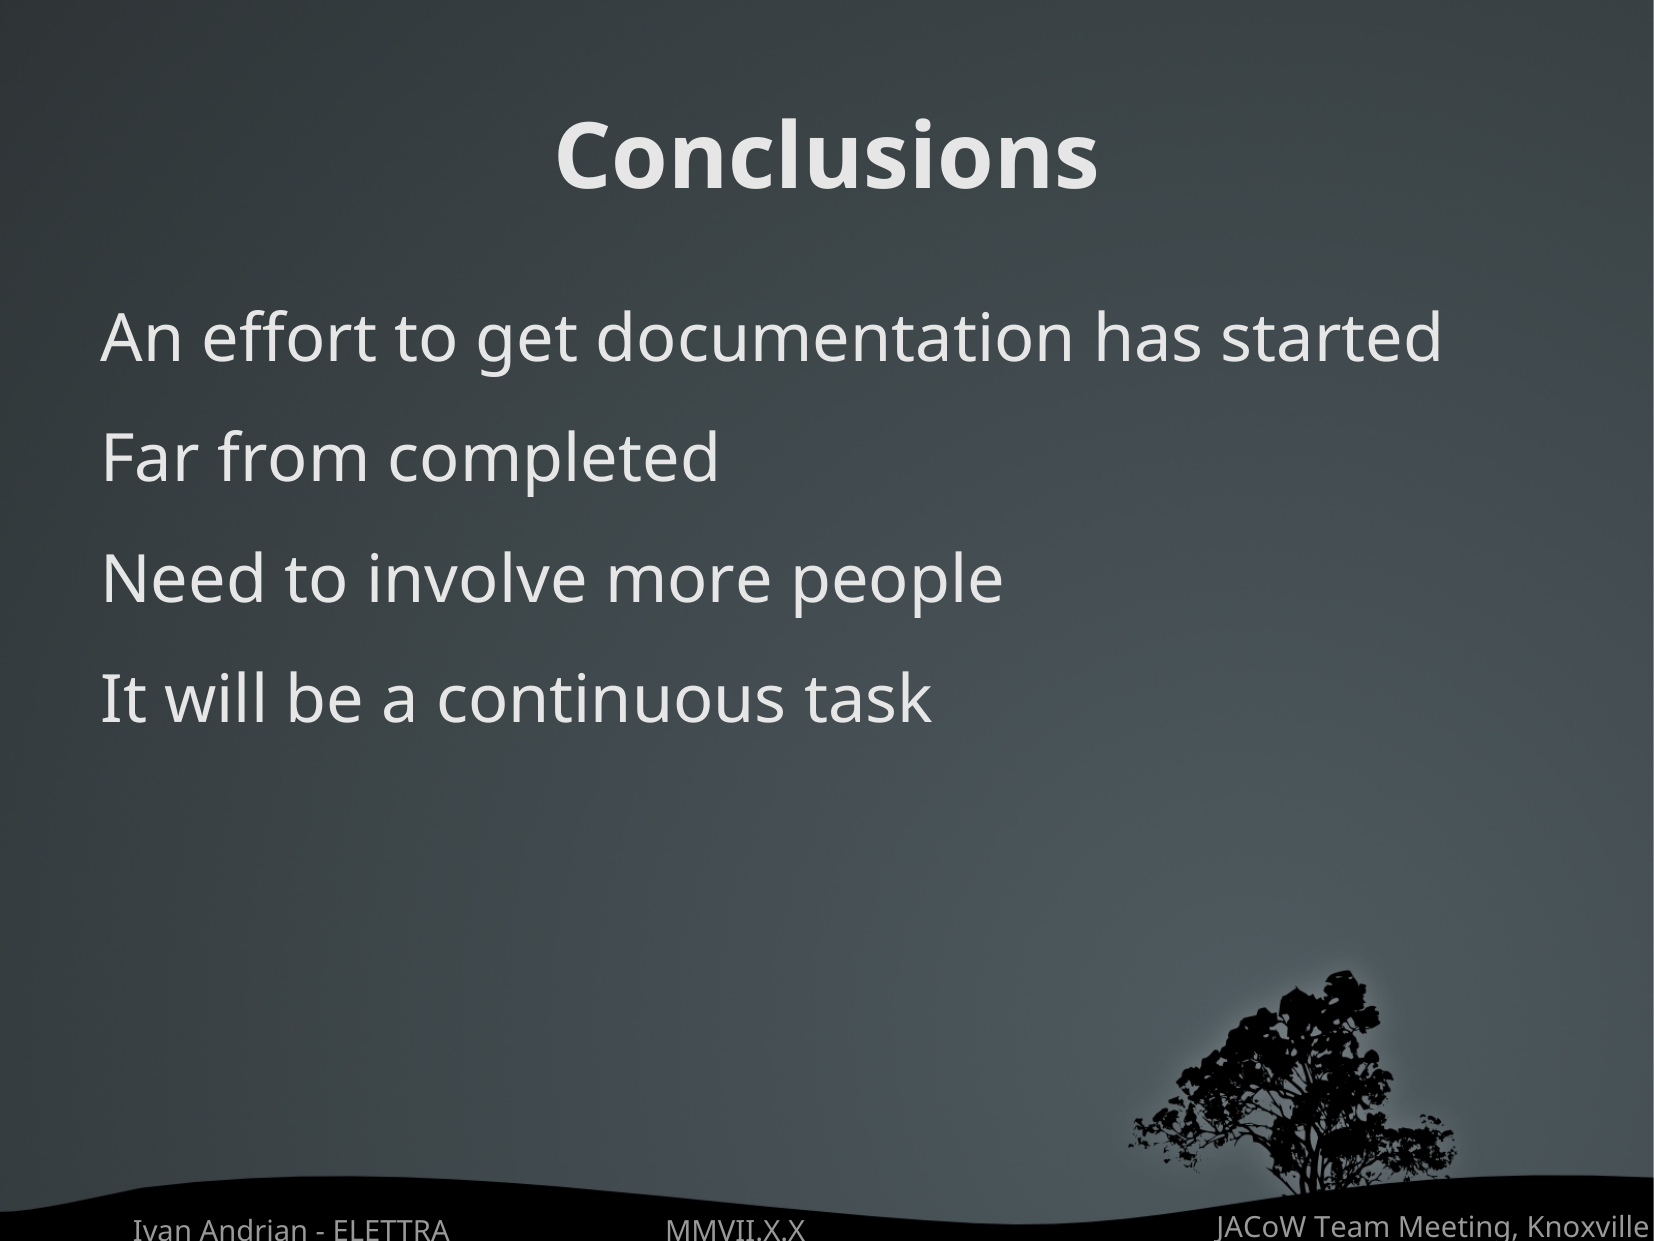

# Conclusions
An effort to get documentation has started
Far from completed
Need to involve more people
It will be a continuous task
9
Ivan Andrian - ELETTRA
MMVII.X.X